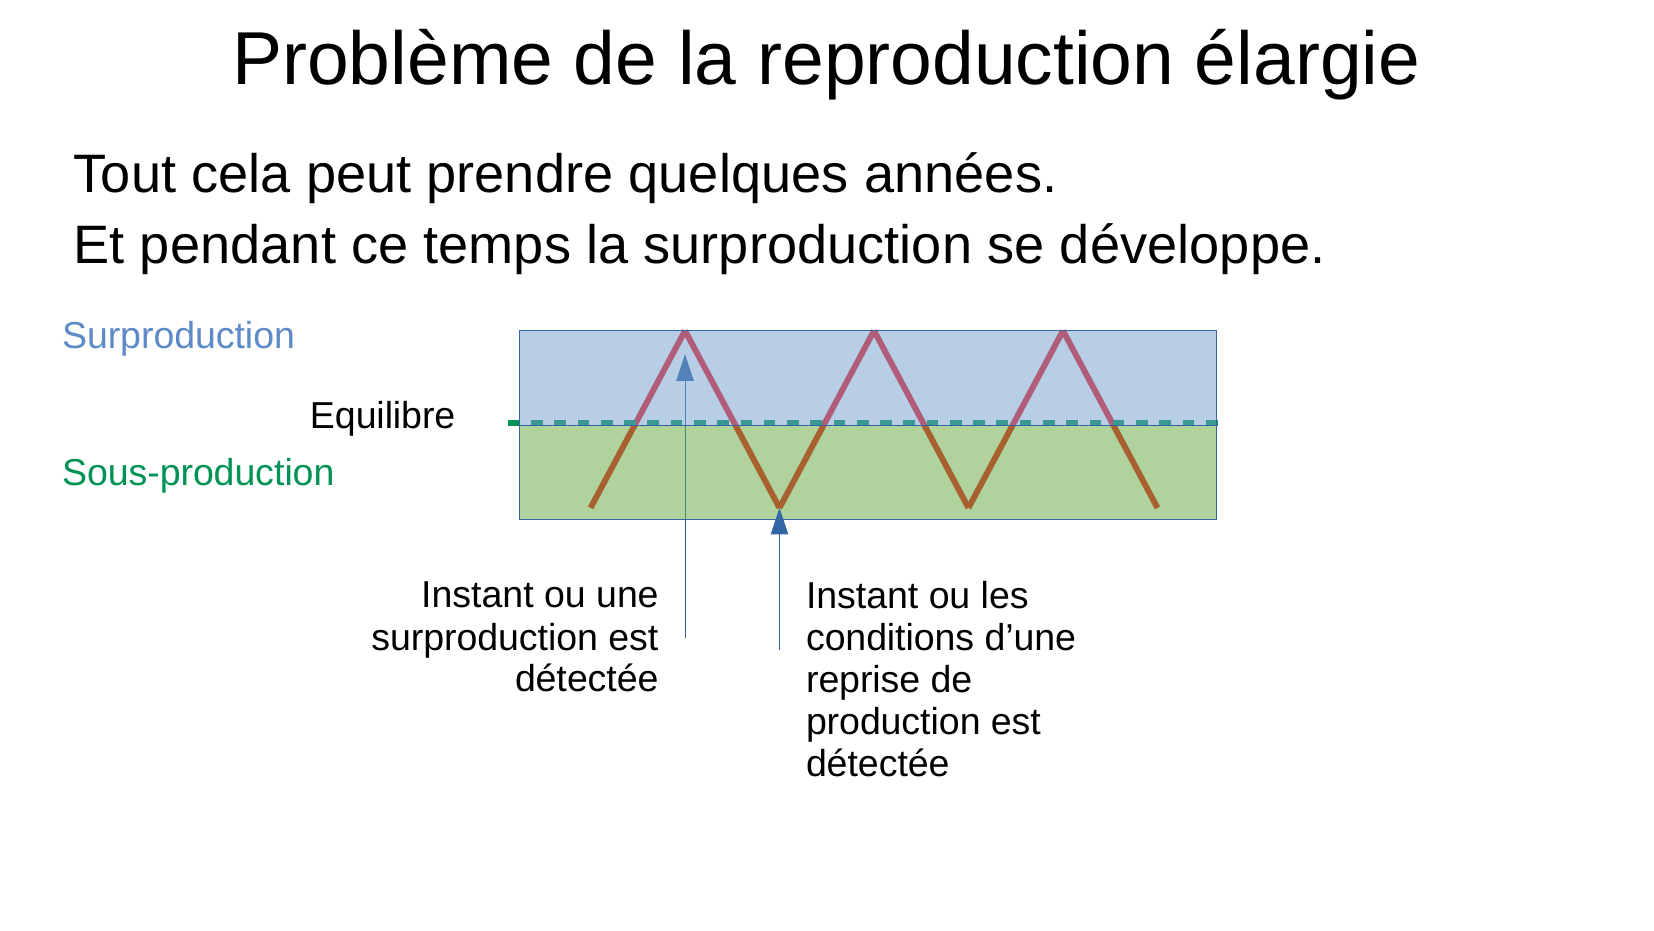

# Problème de la reproduction élargie
Tout cela peut prendre quelques années.
Et pendant ce temps la surproduction se développe.
Surproduction
Equilibre
Sous-production
Instant ou une surproduction est détectée
Instant ou les conditions d’une reprise de production est détectée